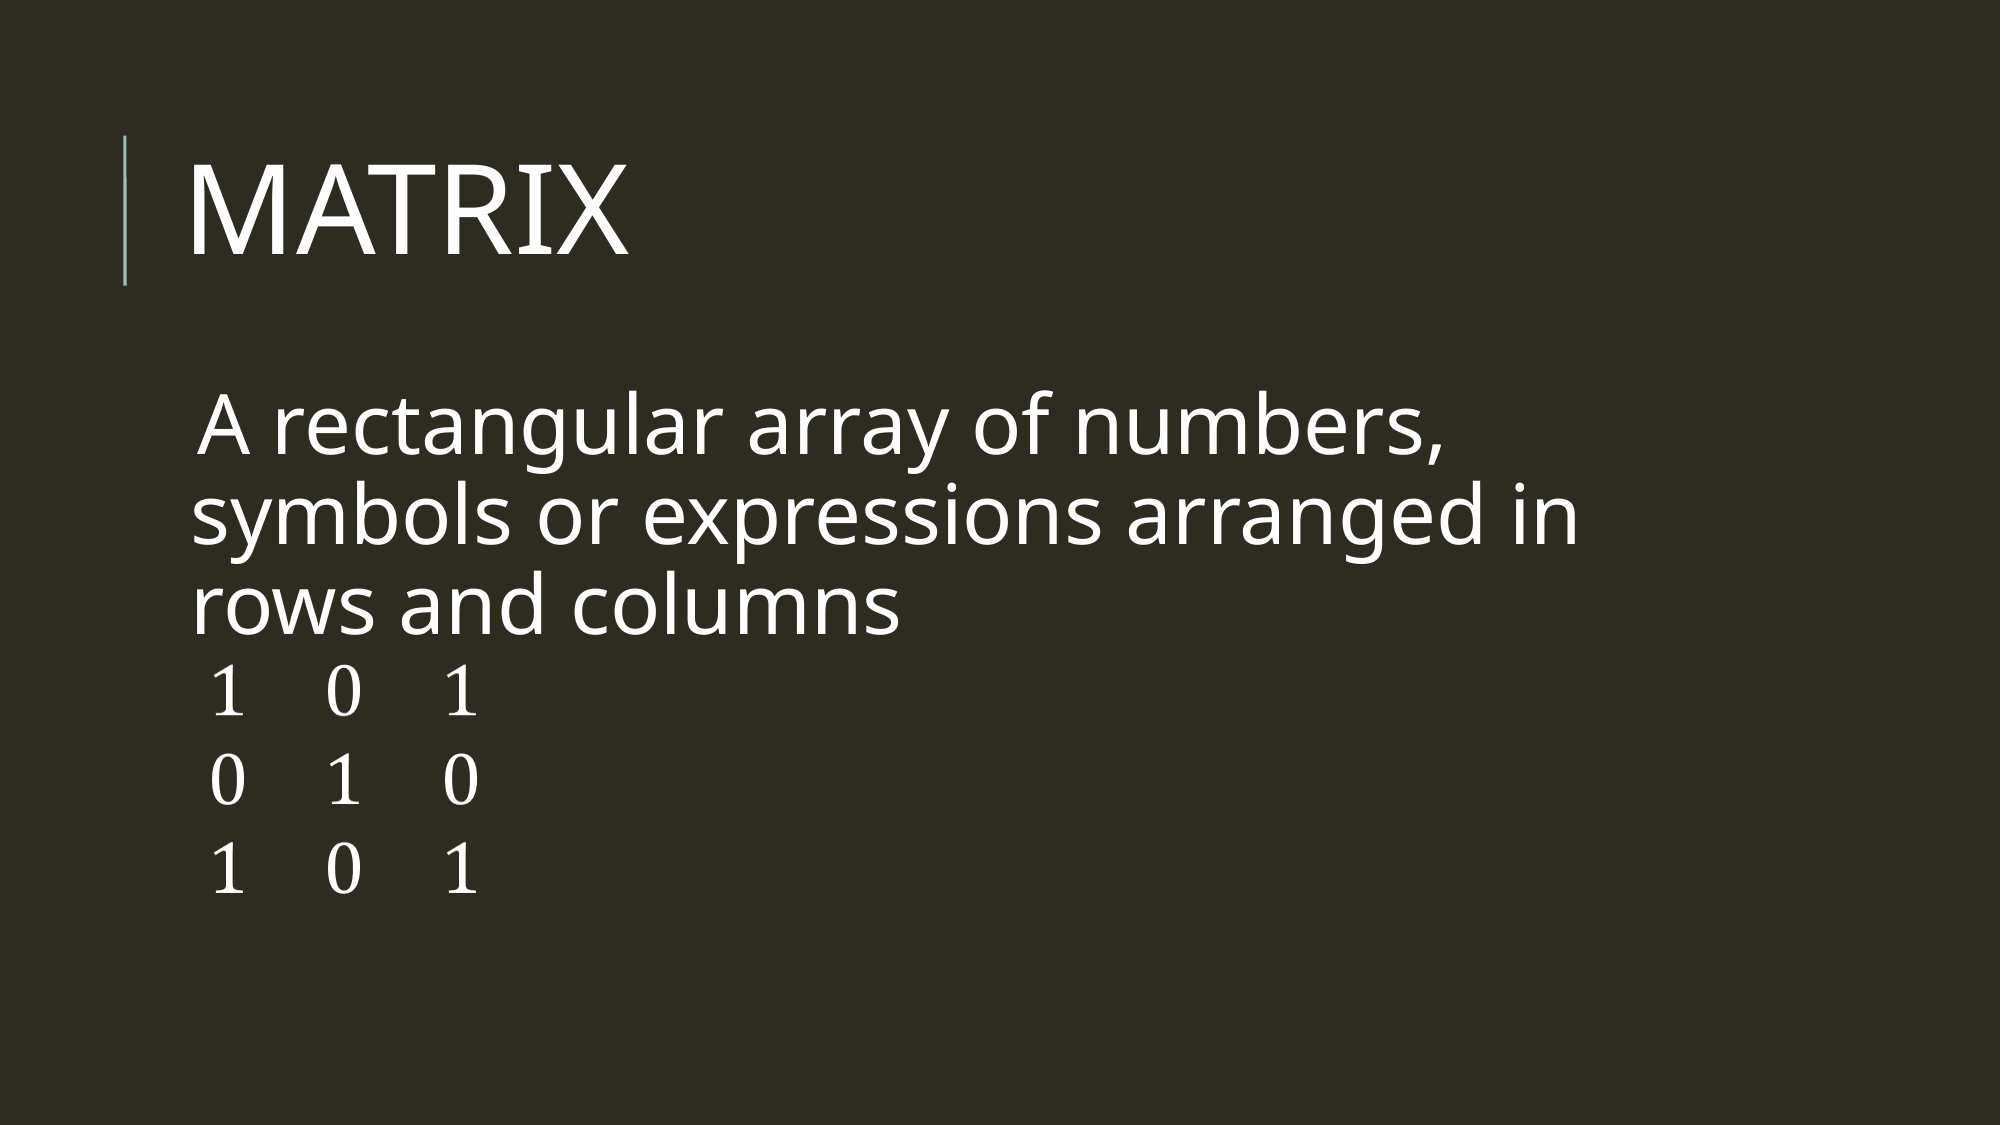

# MATRIX
A rectangular array of numbers, symbols or expressions arranged in rows and columns